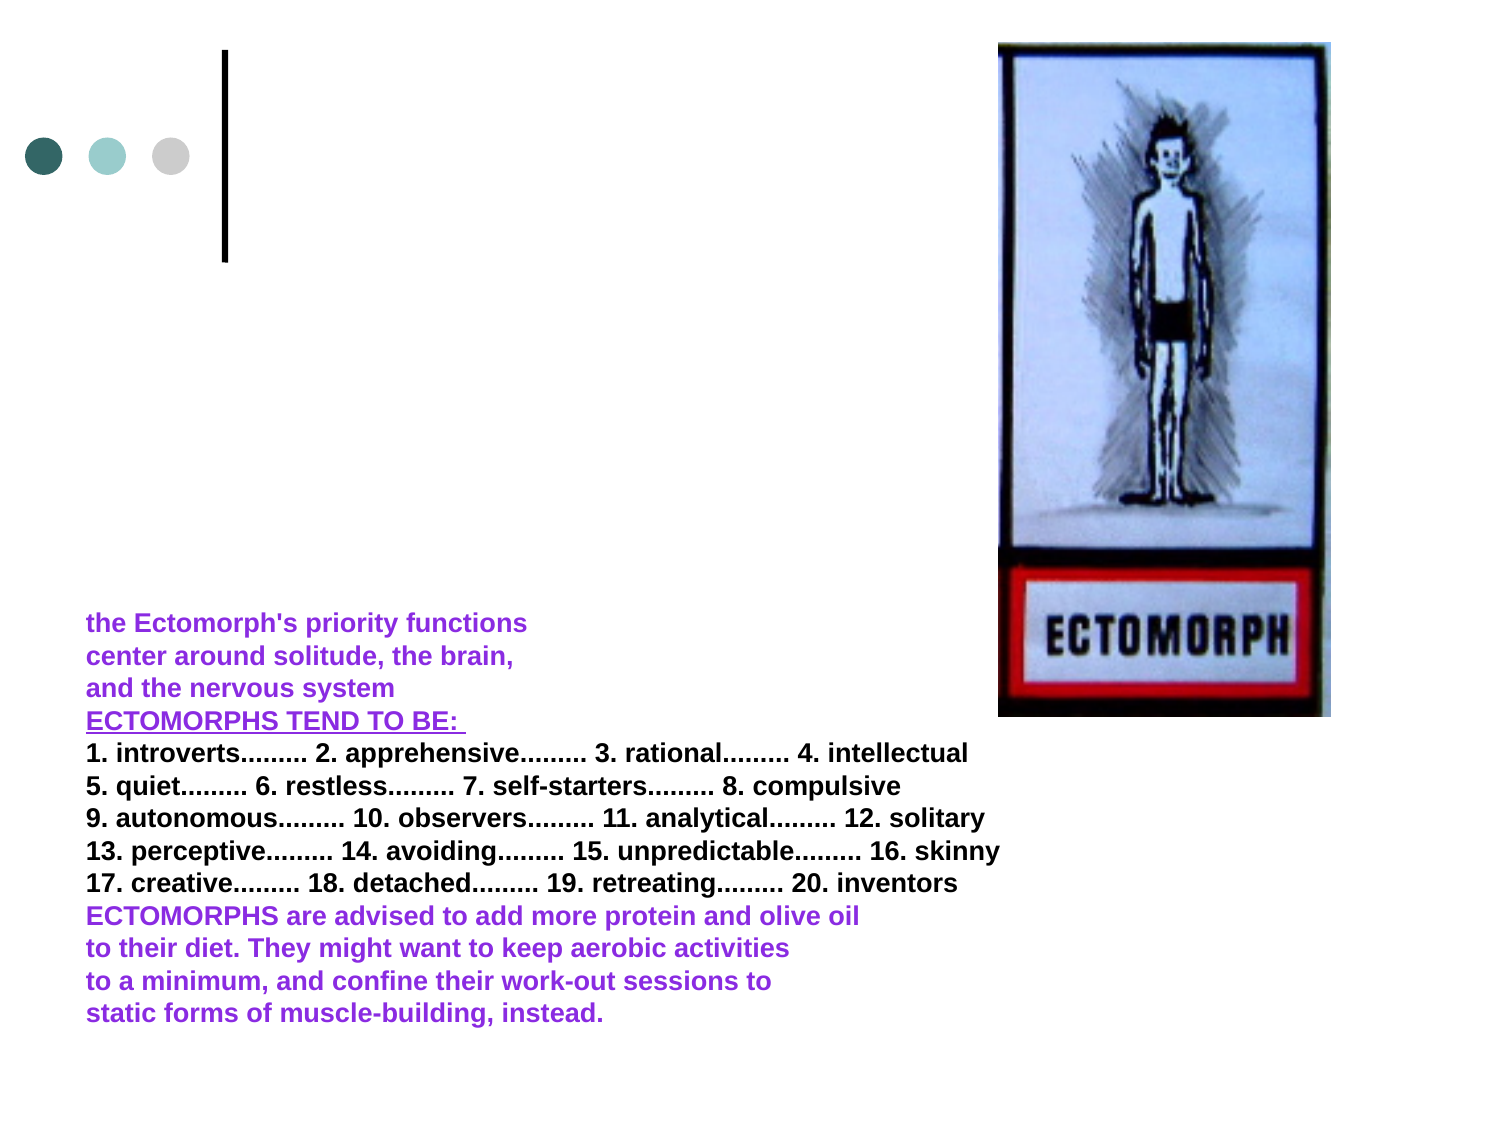

the Ectomorph's priority functions
center around solitude, the brain,
and the nervous system
ECTOMORPHS TEND TO BE:
1. introverts......... 2. apprehensive......... 3. rational......... 4. intellectual
5. quiet......... 6. restless......... 7. self-starters......... 8. compulsive
9. autonomous......... 10. observers......... 11. analytical......... 12. solitary
13. perceptive......... 14. avoiding......... 15. unpredictable......... 16. skinny
17. creative......... 18. detached......... 19. retreating......... 20. inventors
ECTOMORPHS are advised to add more protein and olive oil
to their diet. They might want to keep aerobic activities
to a minimum, and confine their work-out sessions to
static forms of muscle-building, instead.